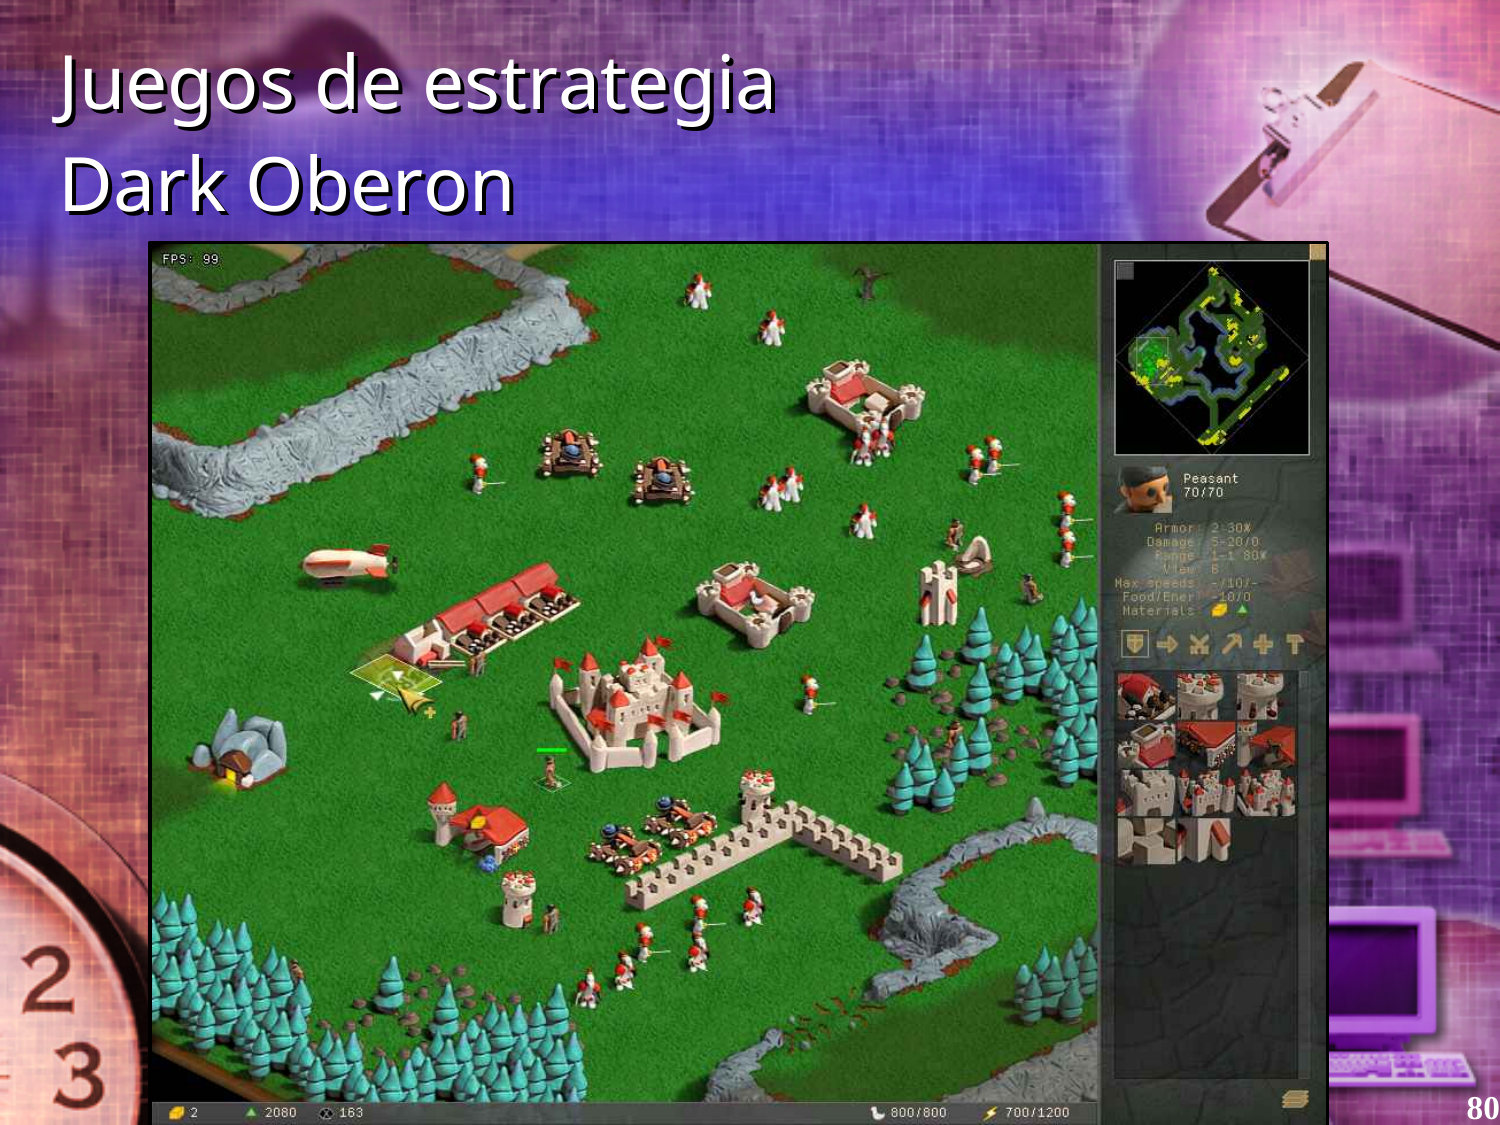

# Juegos de estrategia Dark Oberon
80